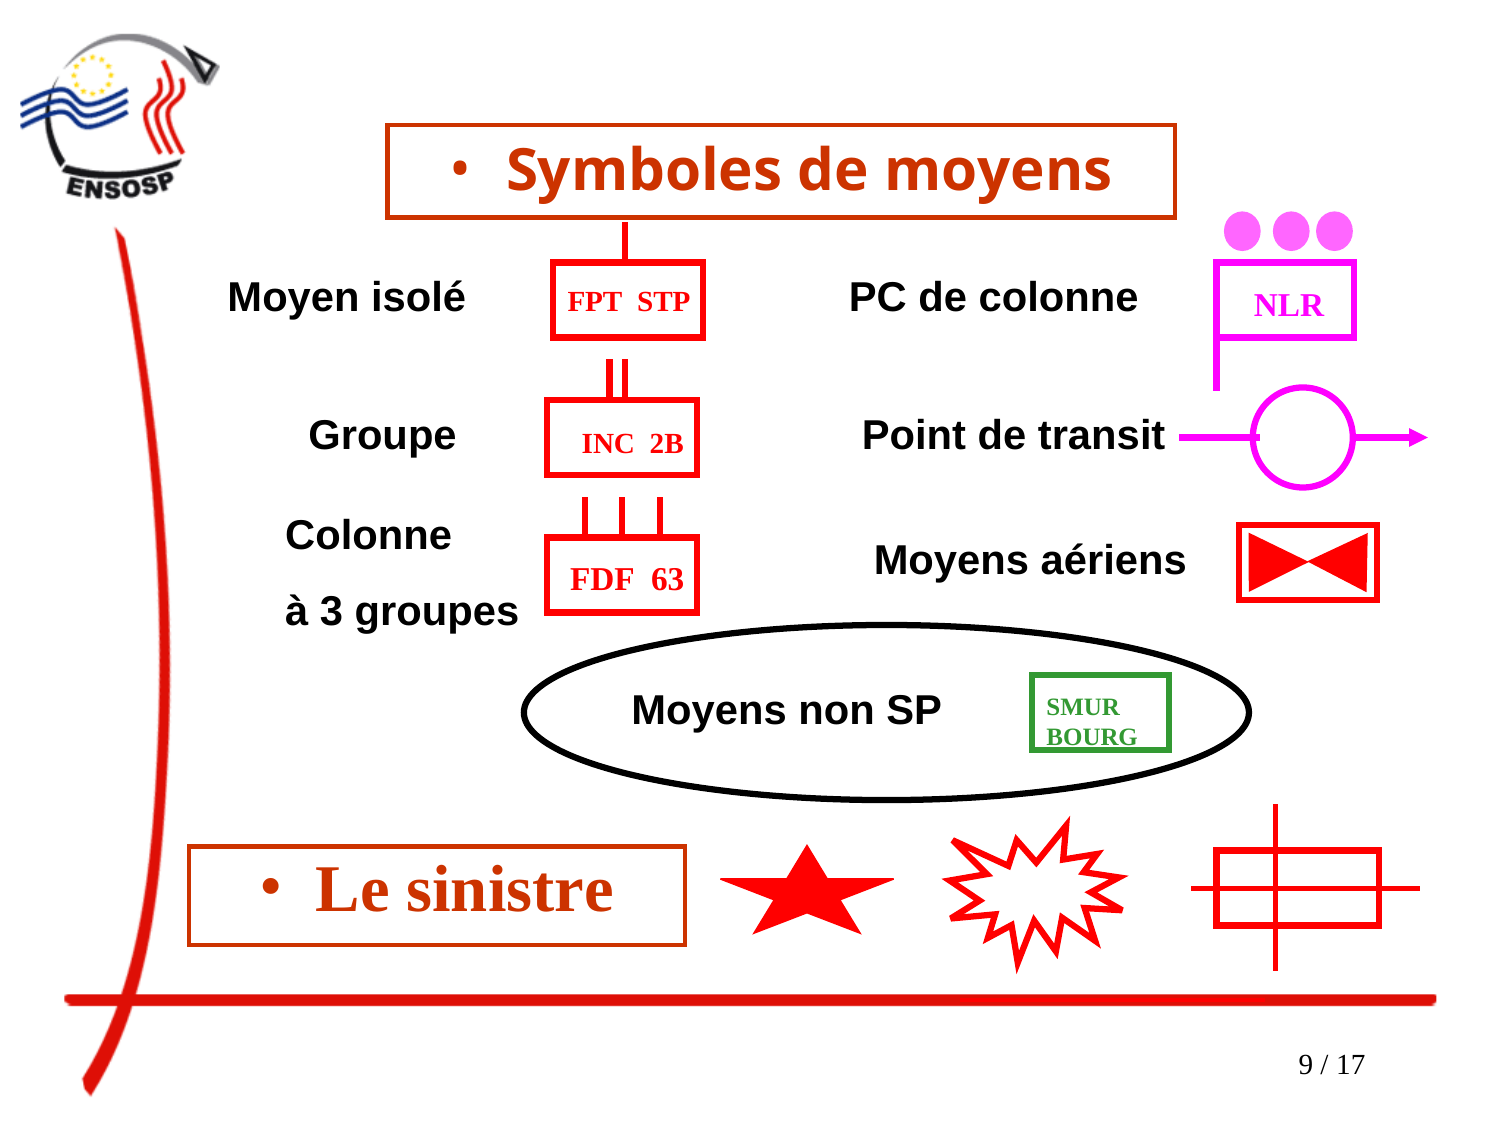

# Symboles de moyens
Moyen isolé
PC de colonne
FPT STP
 NLR
Groupe
Point de transit
 INC 2B
Colonne
à 3 groupes
Moyens aériens
 FDF 63
Moyens non SP
SMUR
BOURG
Le sinistre
9